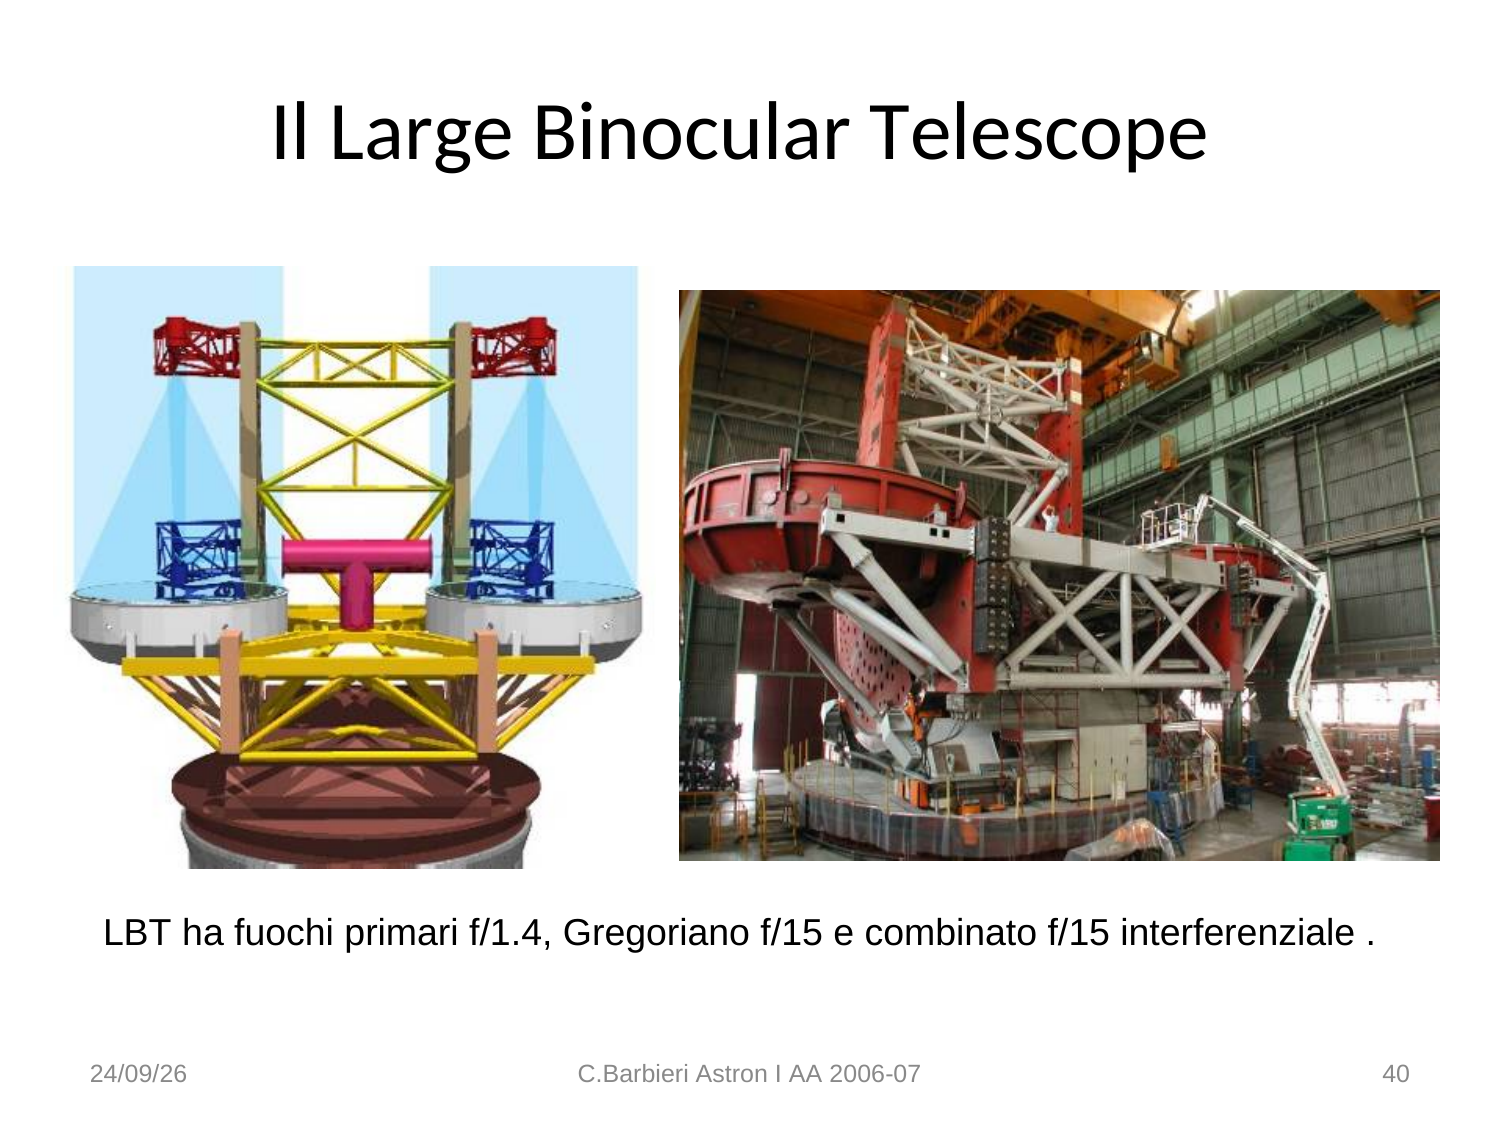

# Il Large Binocular Telescope
LBT ha fuochi primari f/1.4, Gregoriano f/15 e combinato f/15 interferenziale .
C.Barbieri Astron I AA 2006-07